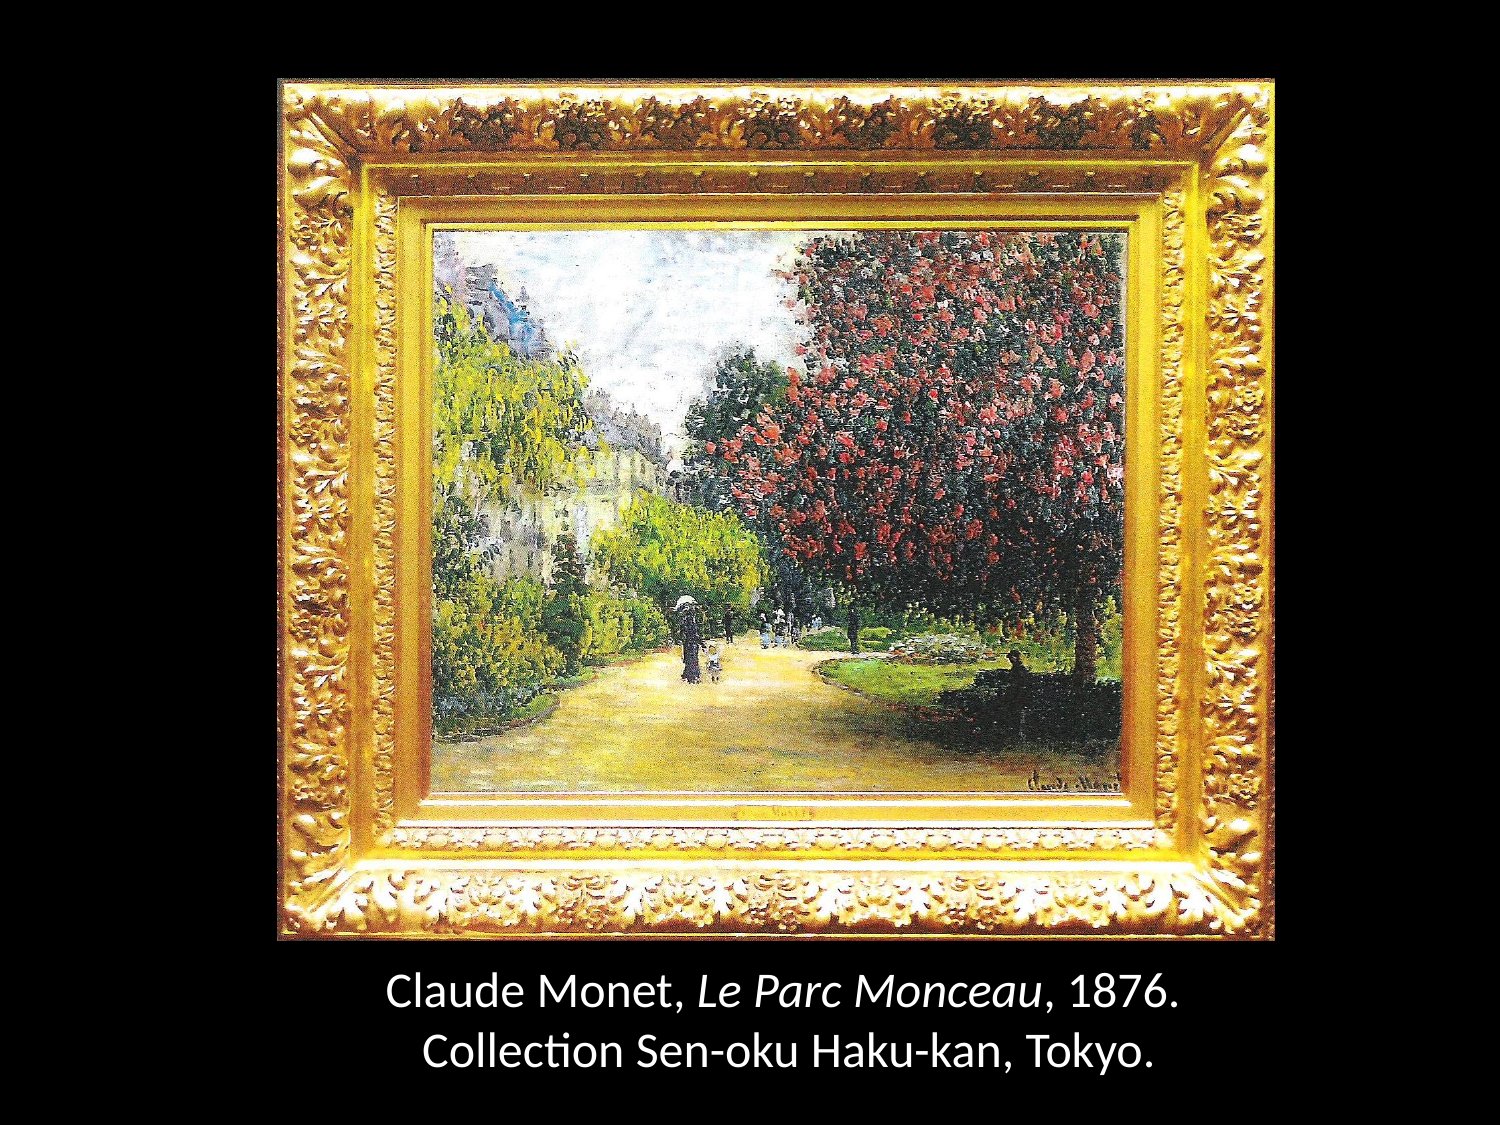

# Claude Monet, Le Parc Monceau, 1876. Collection Sen-oku Haku-kan, Tokyo.